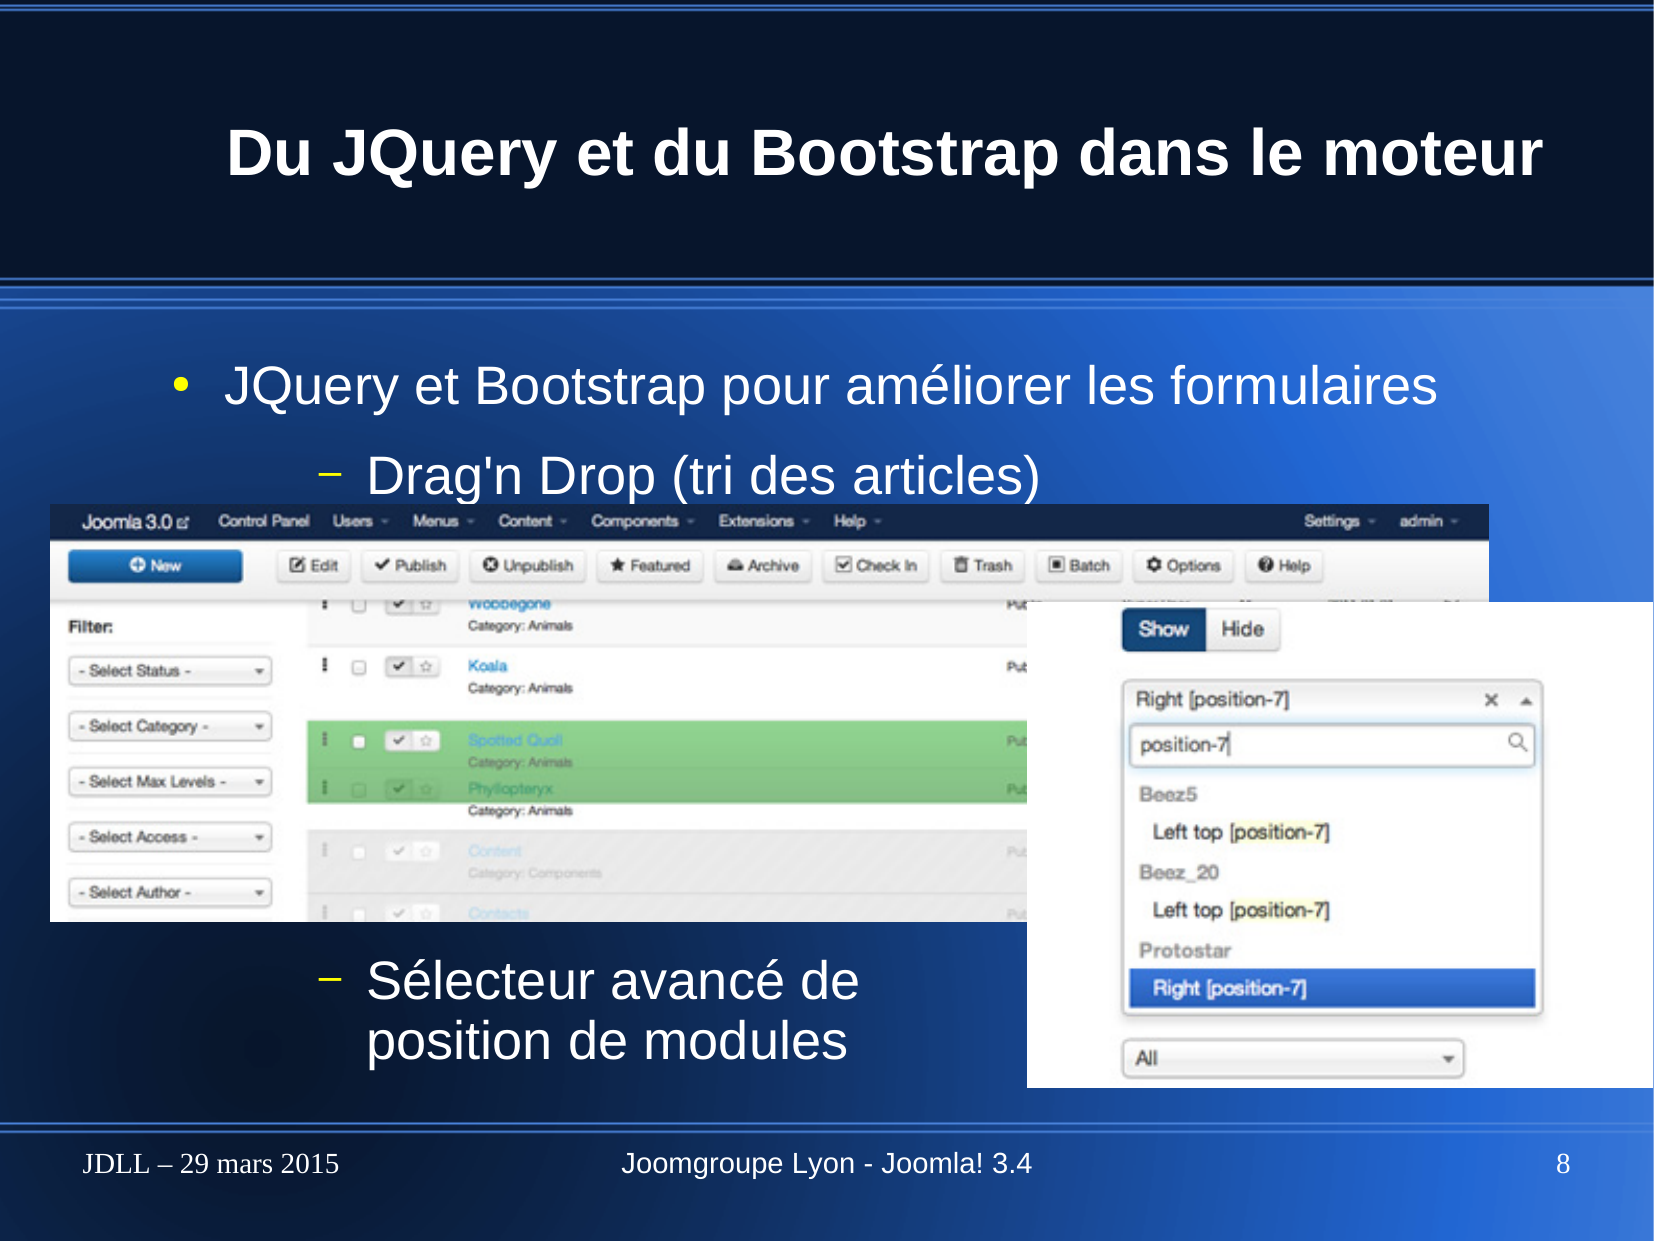

# Du JQuery et du Bootstrap dans le moteur
JQuery et Bootstrap pour améliorer les formulaires
Drag'n Drop (tri des articles)
Sélecteur avancé de
position de modules
29/03/2015
Joomgroupe Lyon - Joomla! 3.4
8